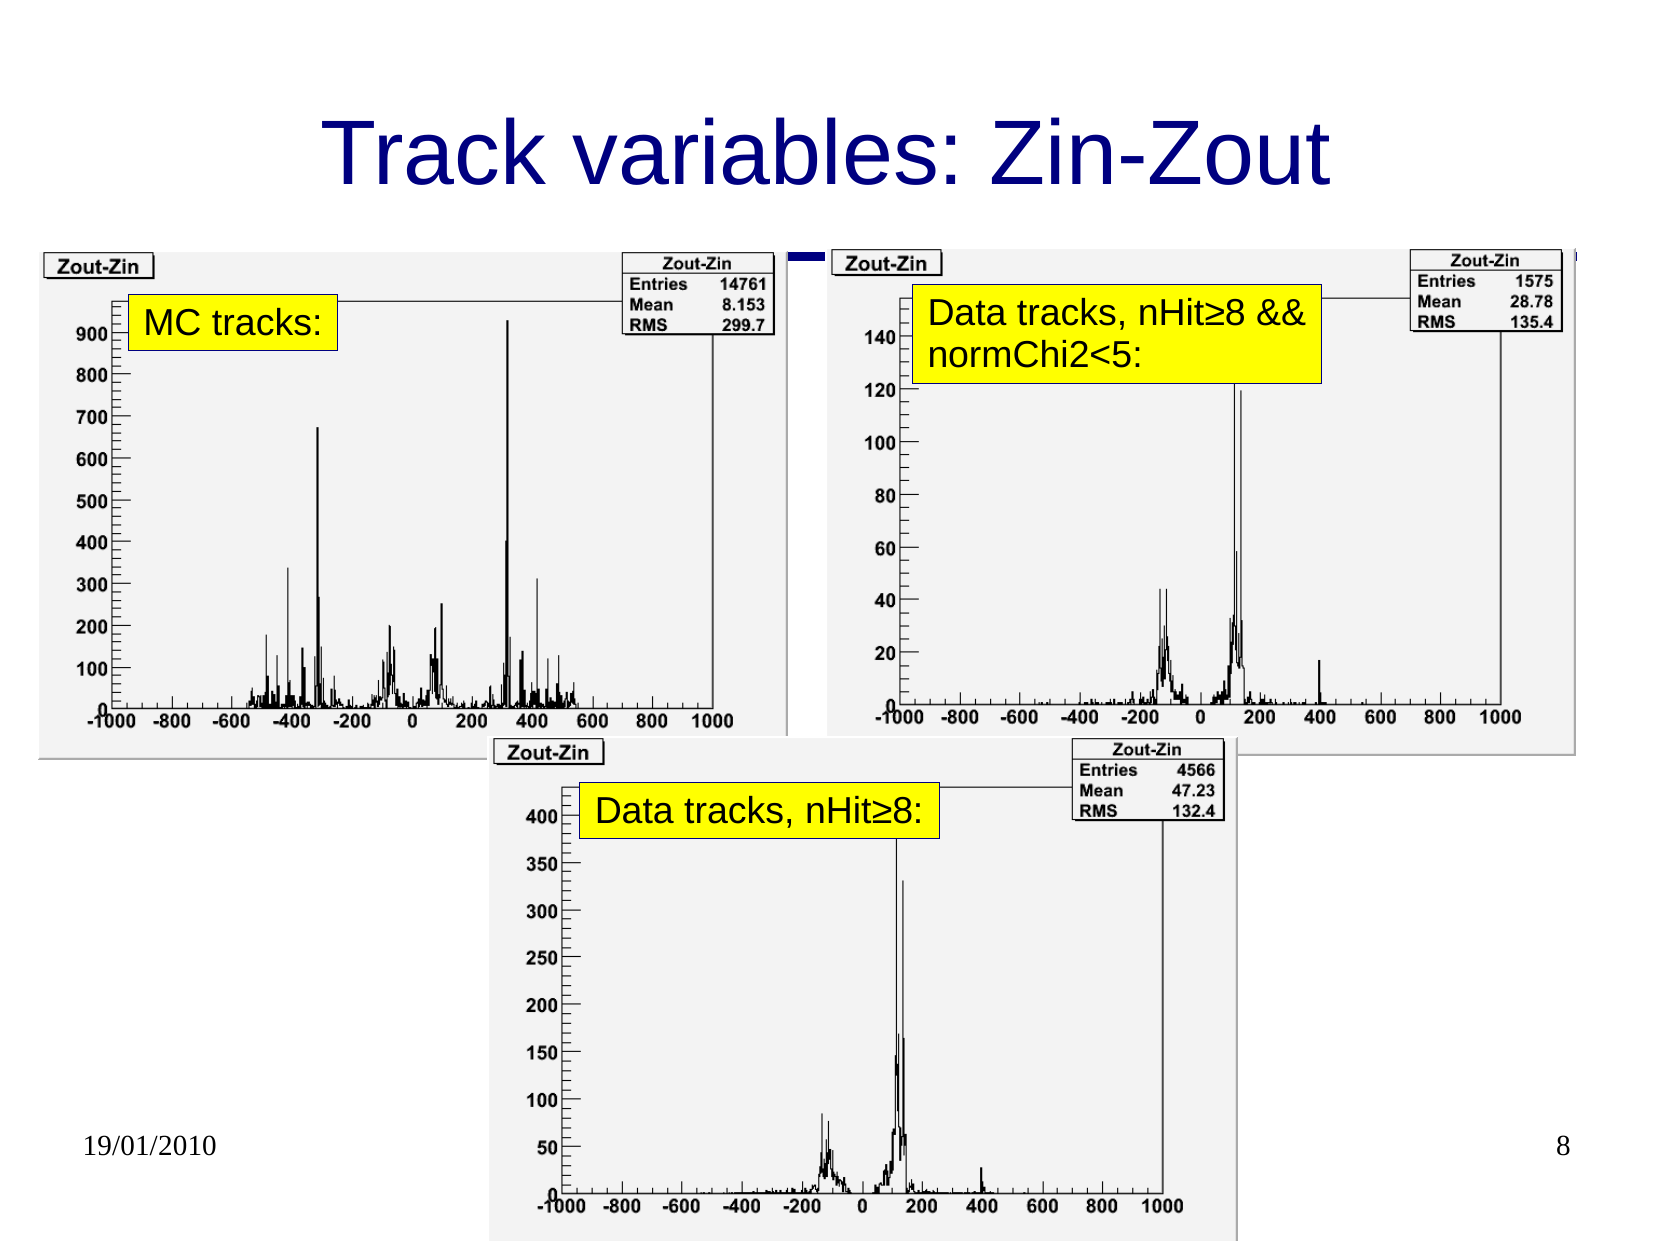

# Track variables: Zin-Zout
Data tracks, nHit≥8 &&
normChi2<5:
MC tracks:
Data tracks, nHit≥8:
8